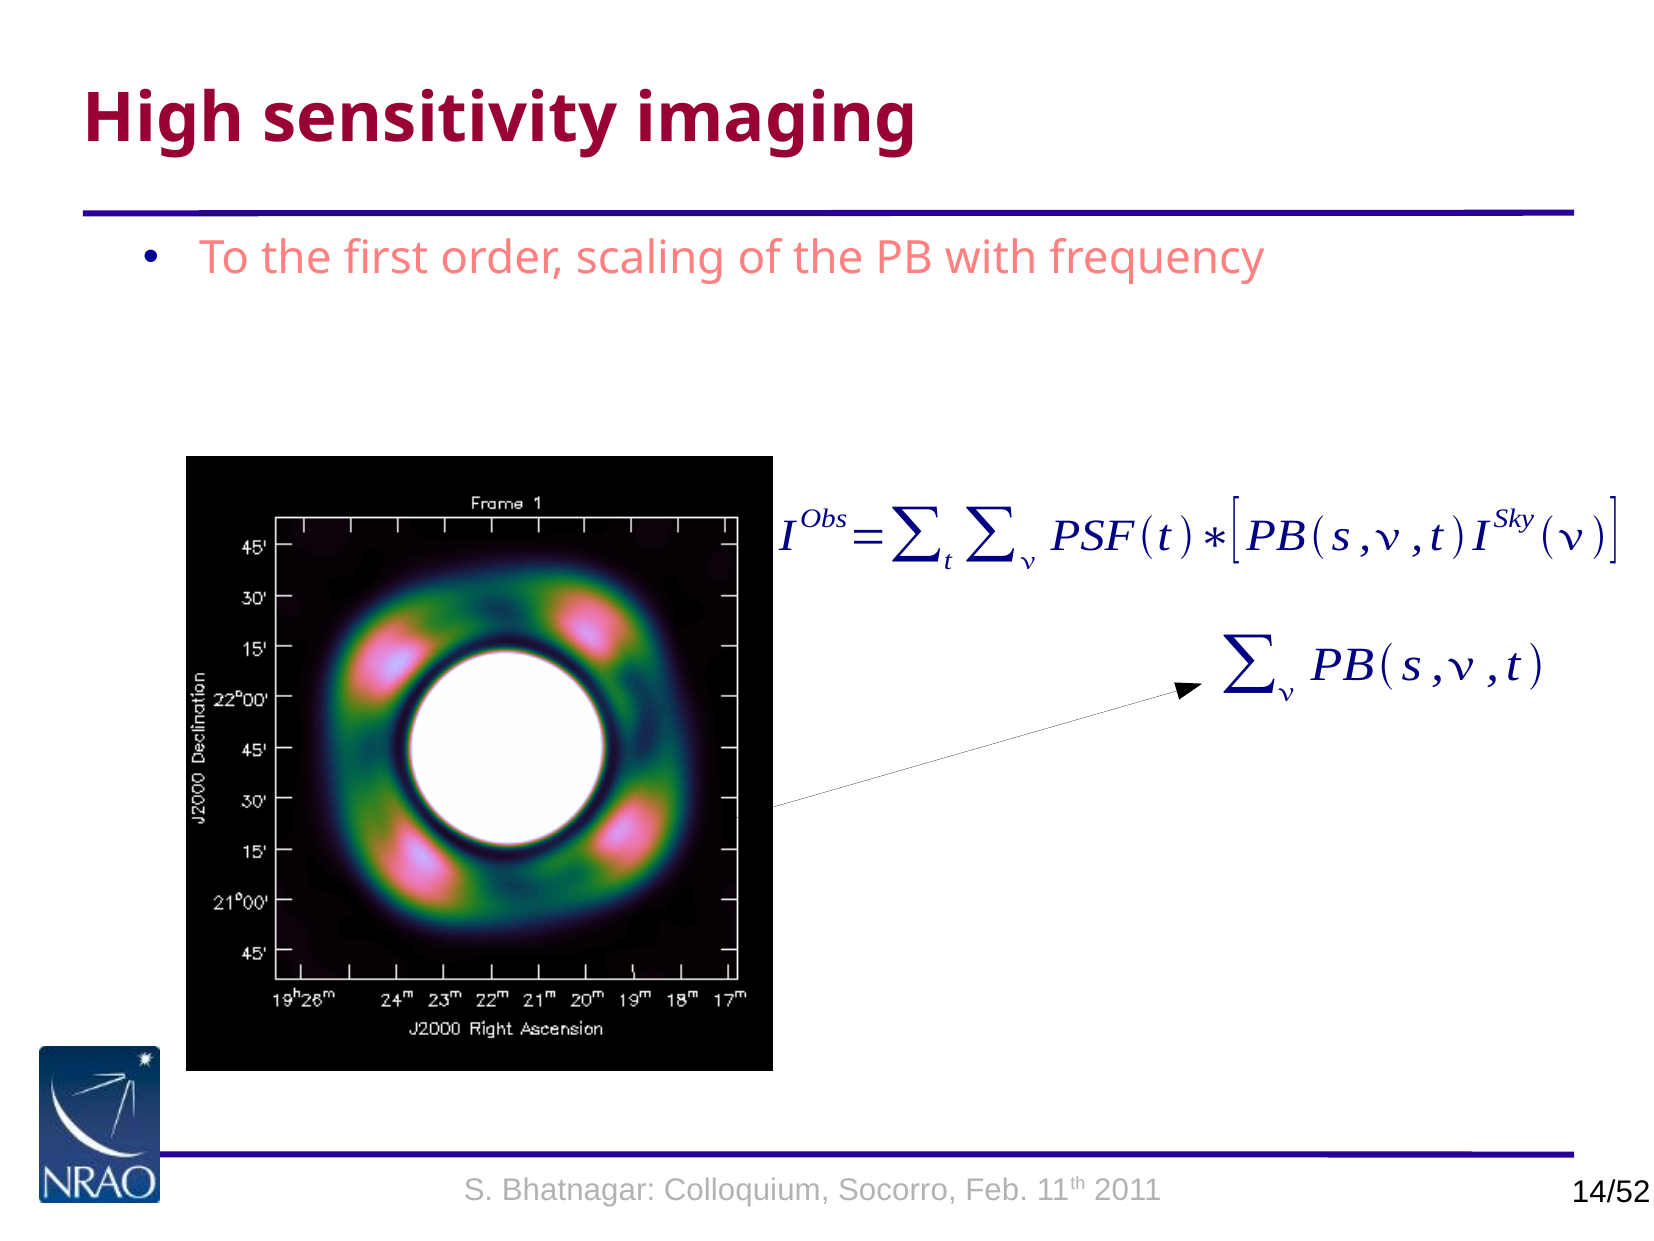

# High sensitivity imaging
To the first order, scaling of the PB with frequency